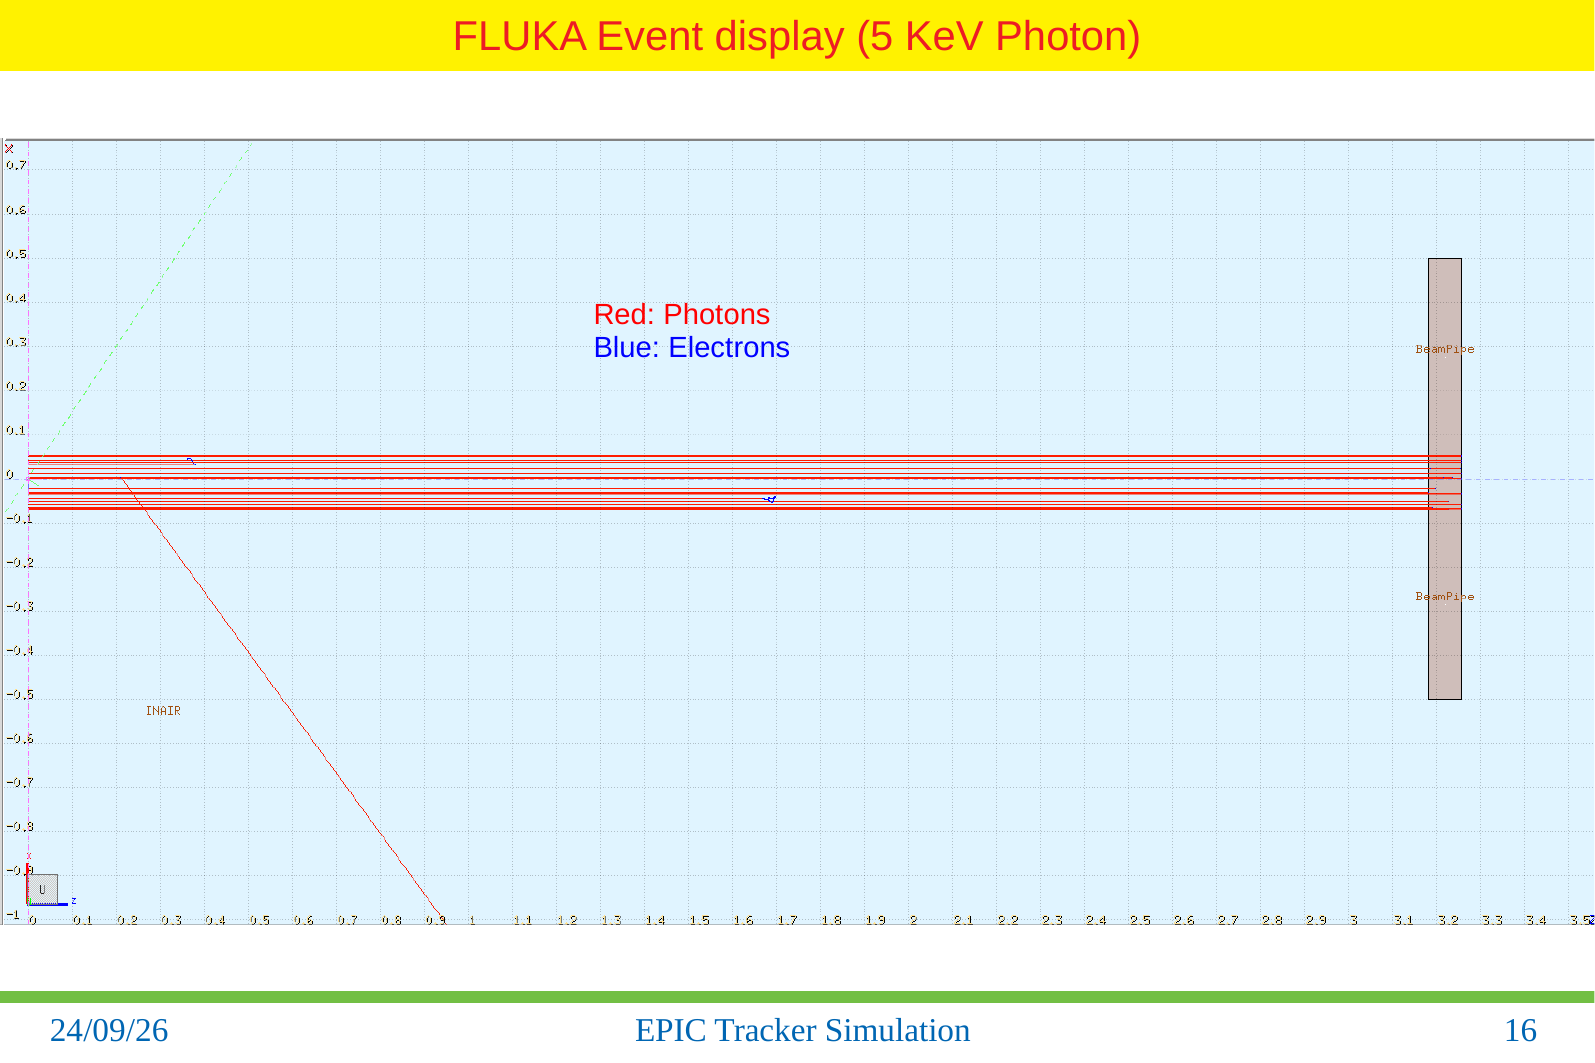

# FLUKA Event display (5 KeV Photon)
Red: Photons
Blue: Electrons
EPIC Tracker Simulation
16